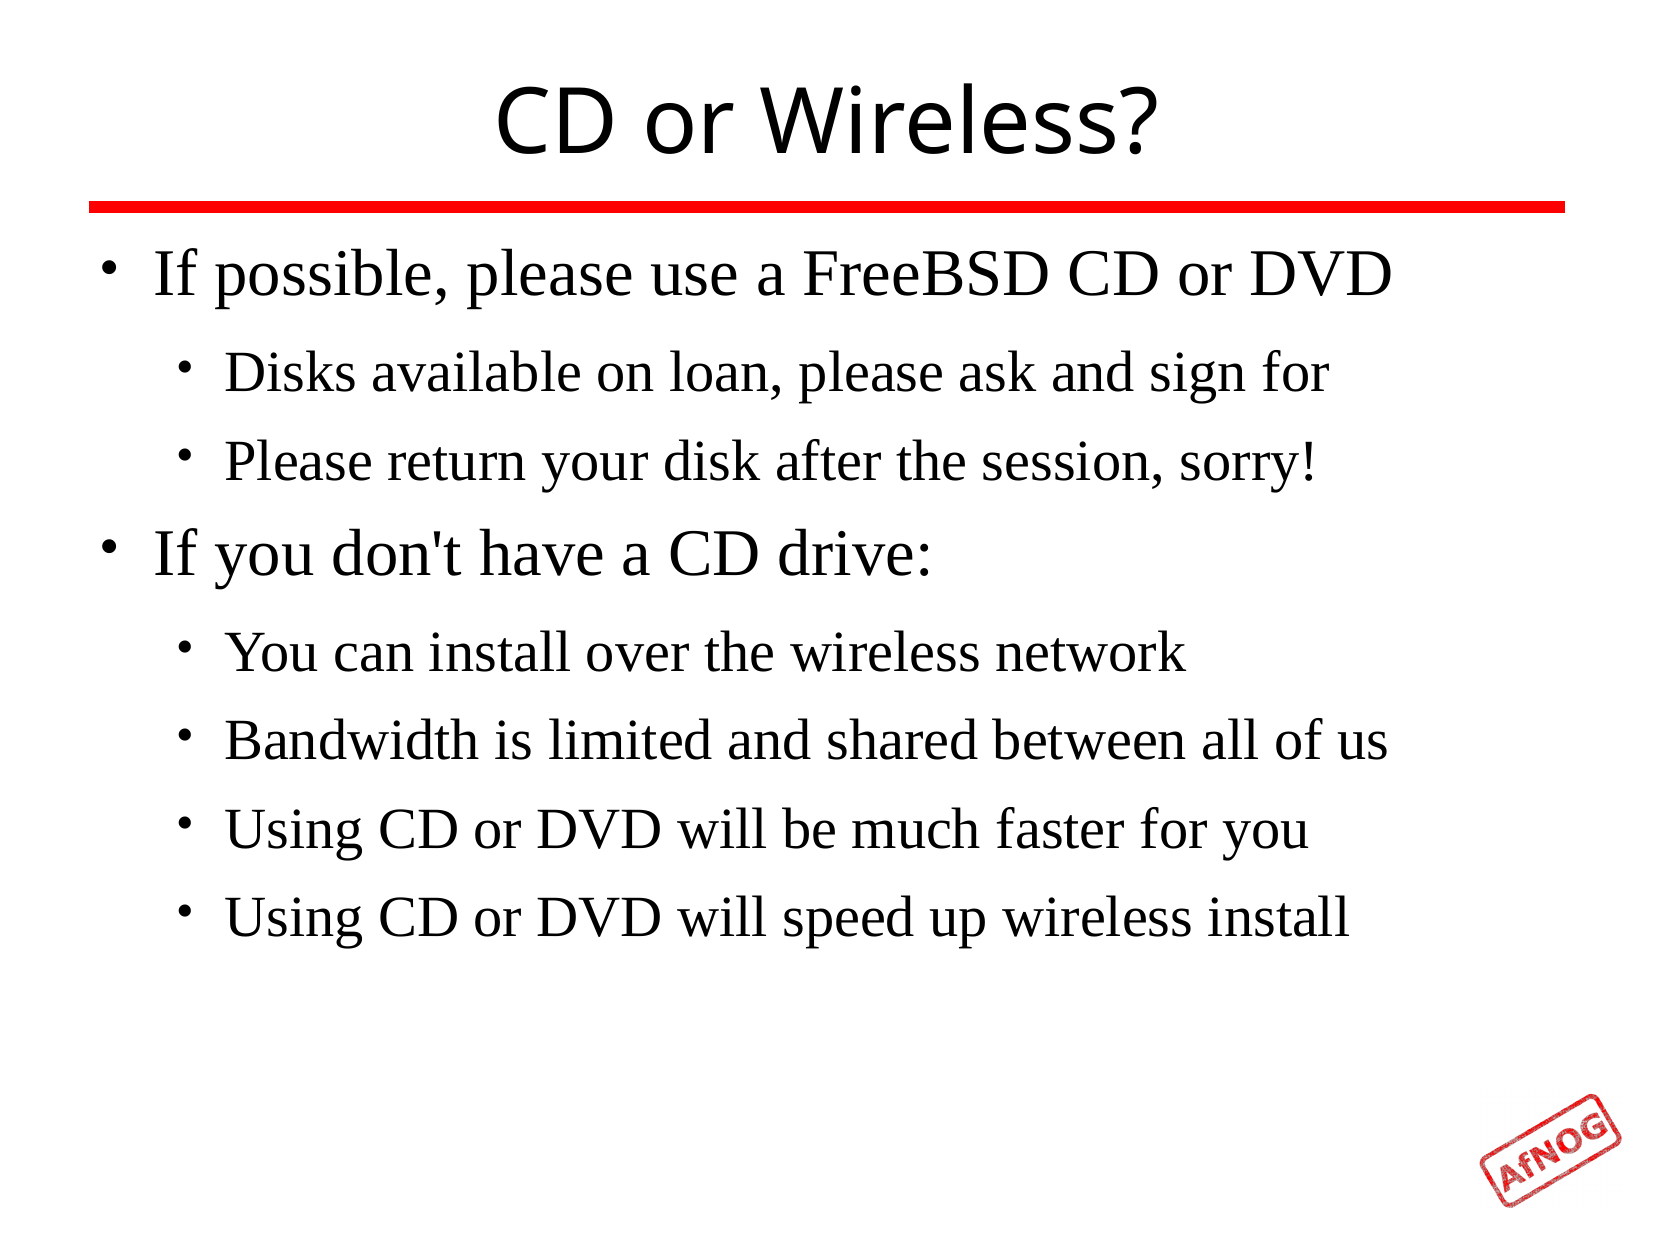

# CD or Wireless?
If possible, please use a FreeBSD CD or DVD
Disks available on loan, please ask and sign for
Please return your disk after the session, sorry!
If you don't have a CD drive:
You can install over the wireless network
Bandwidth is limited and shared between all of us
Using CD or DVD will be much faster for you
Using CD or DVD will speed up wireless install